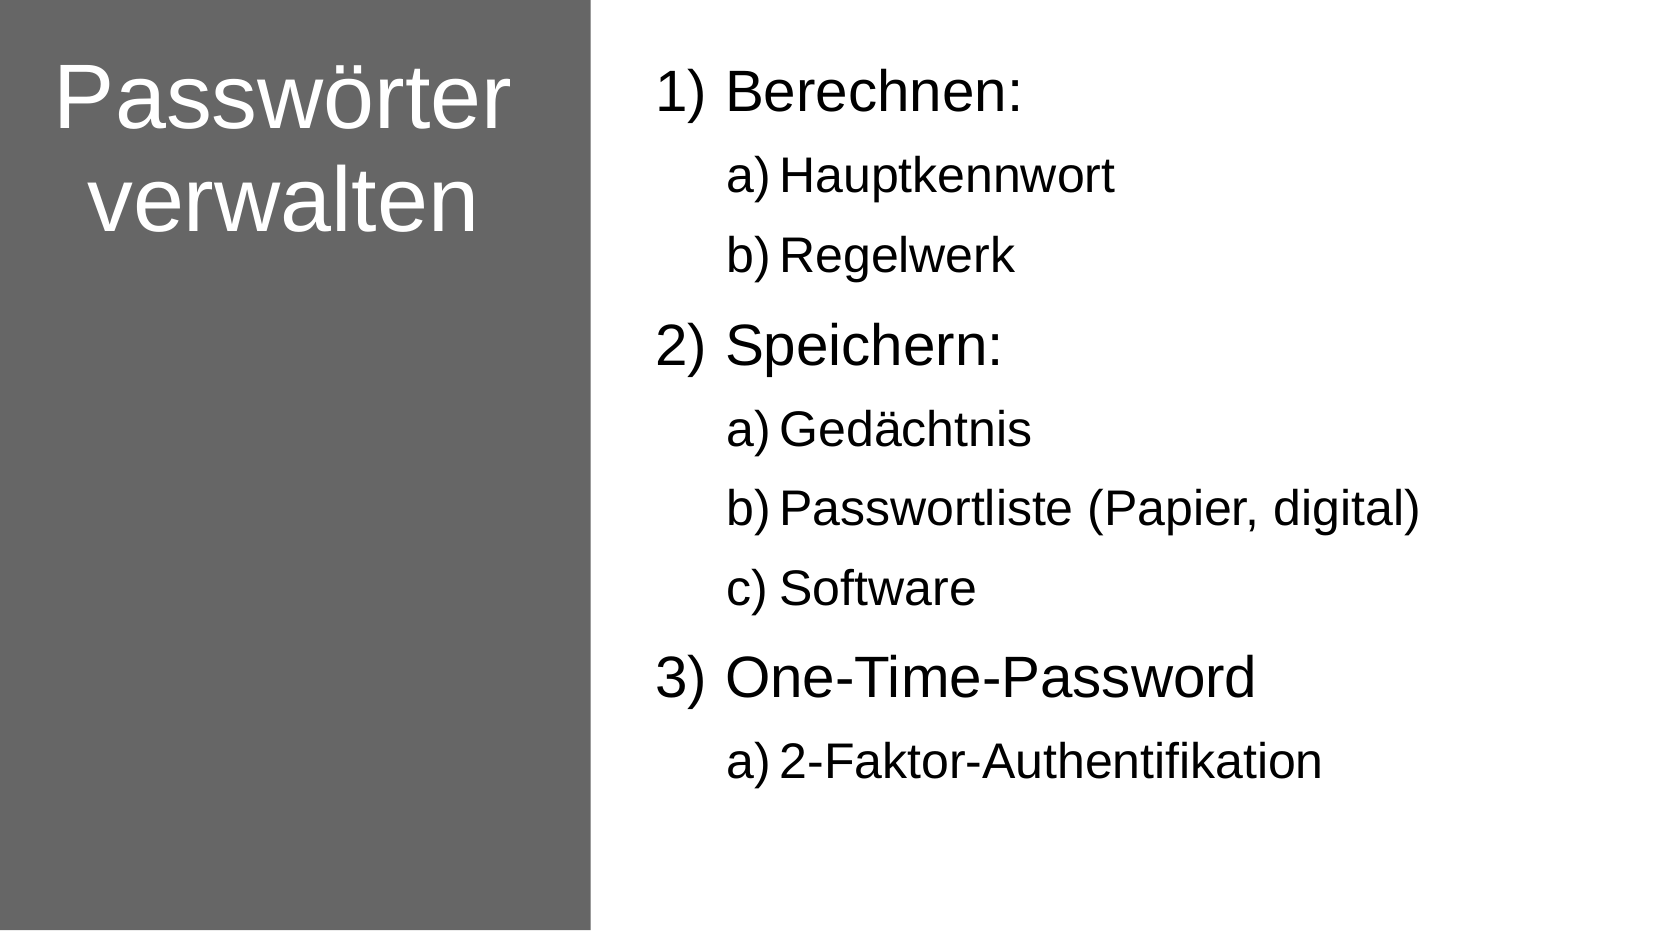

# Passwörter verwalten
 Berechnen:
Hauptkennwort
Regelwerk
 Speichern:
Gedächtnis
Passwortliste (Papier, digital)
Software
 One-Time-Password
2-Faktor-Authentifikation